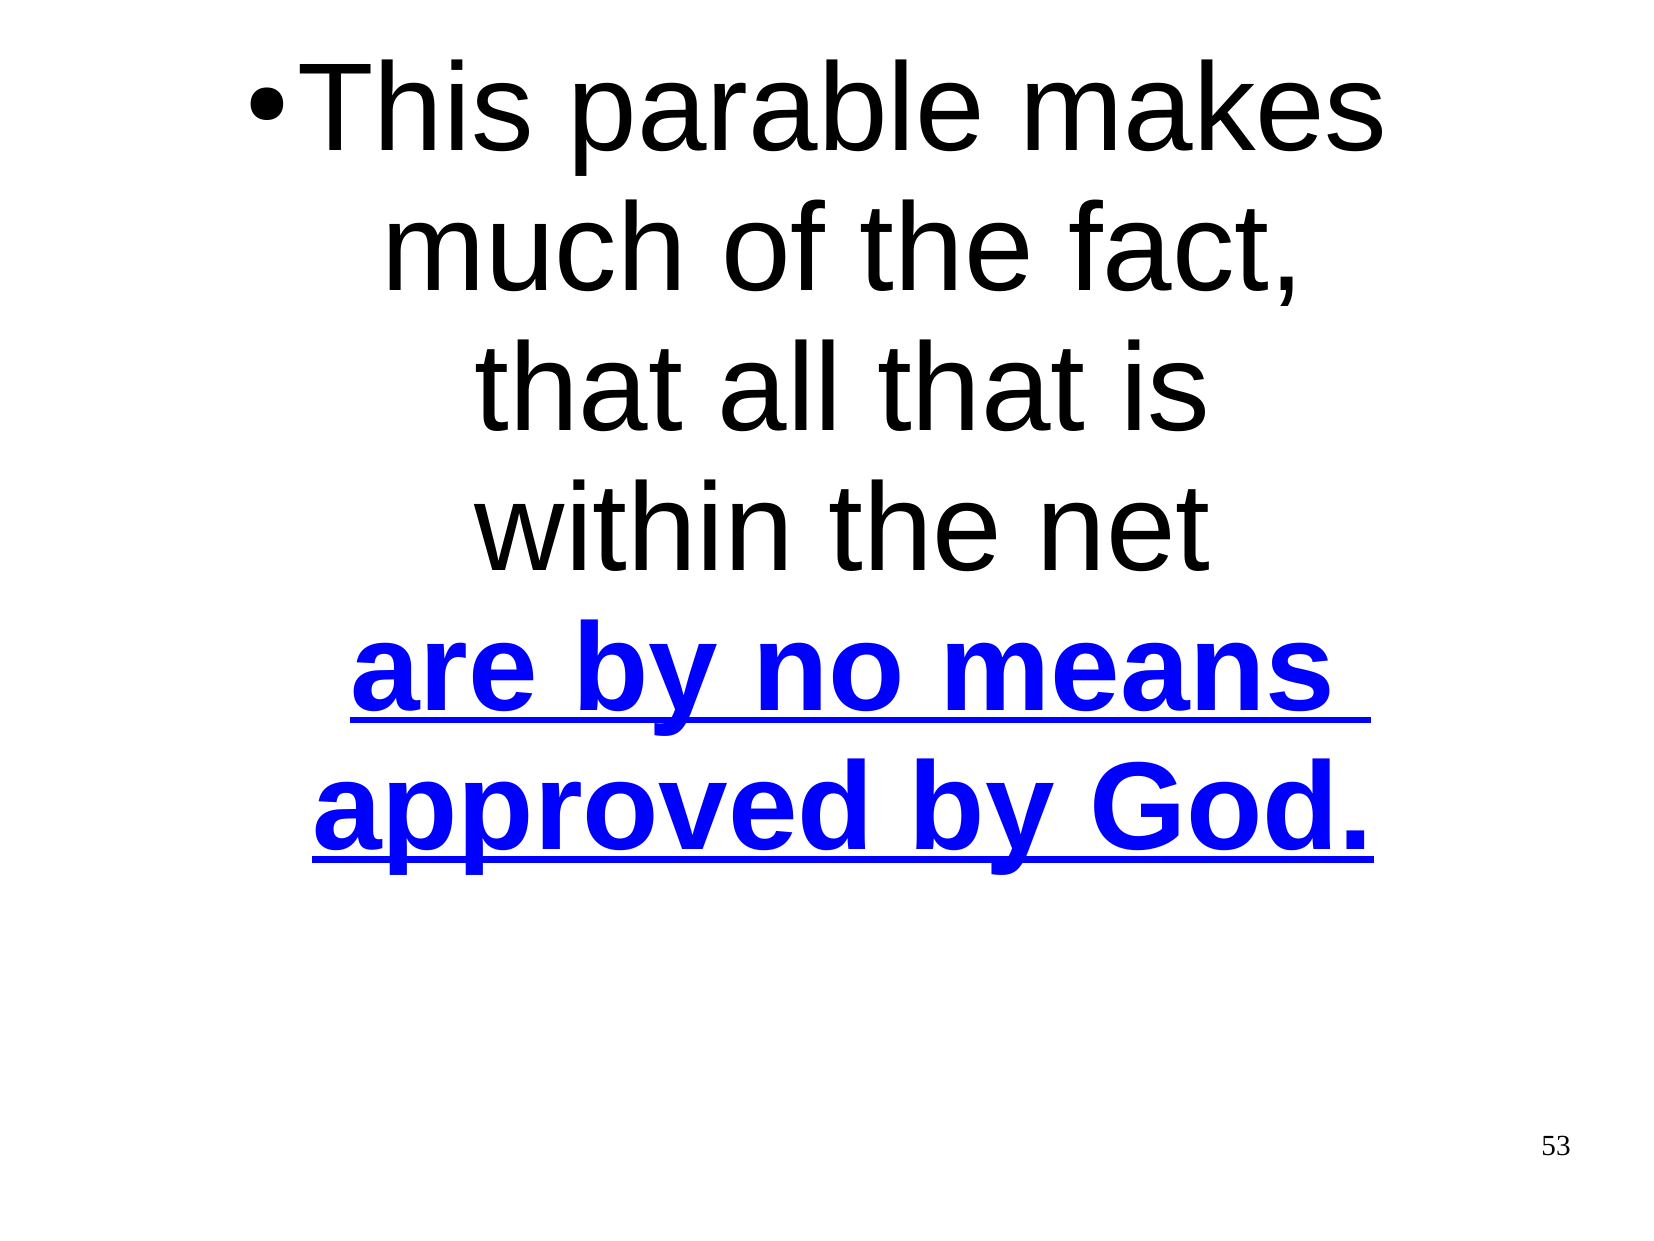

# This parable makes much of the fact, that all that is within the net are by no means approved by God.
53